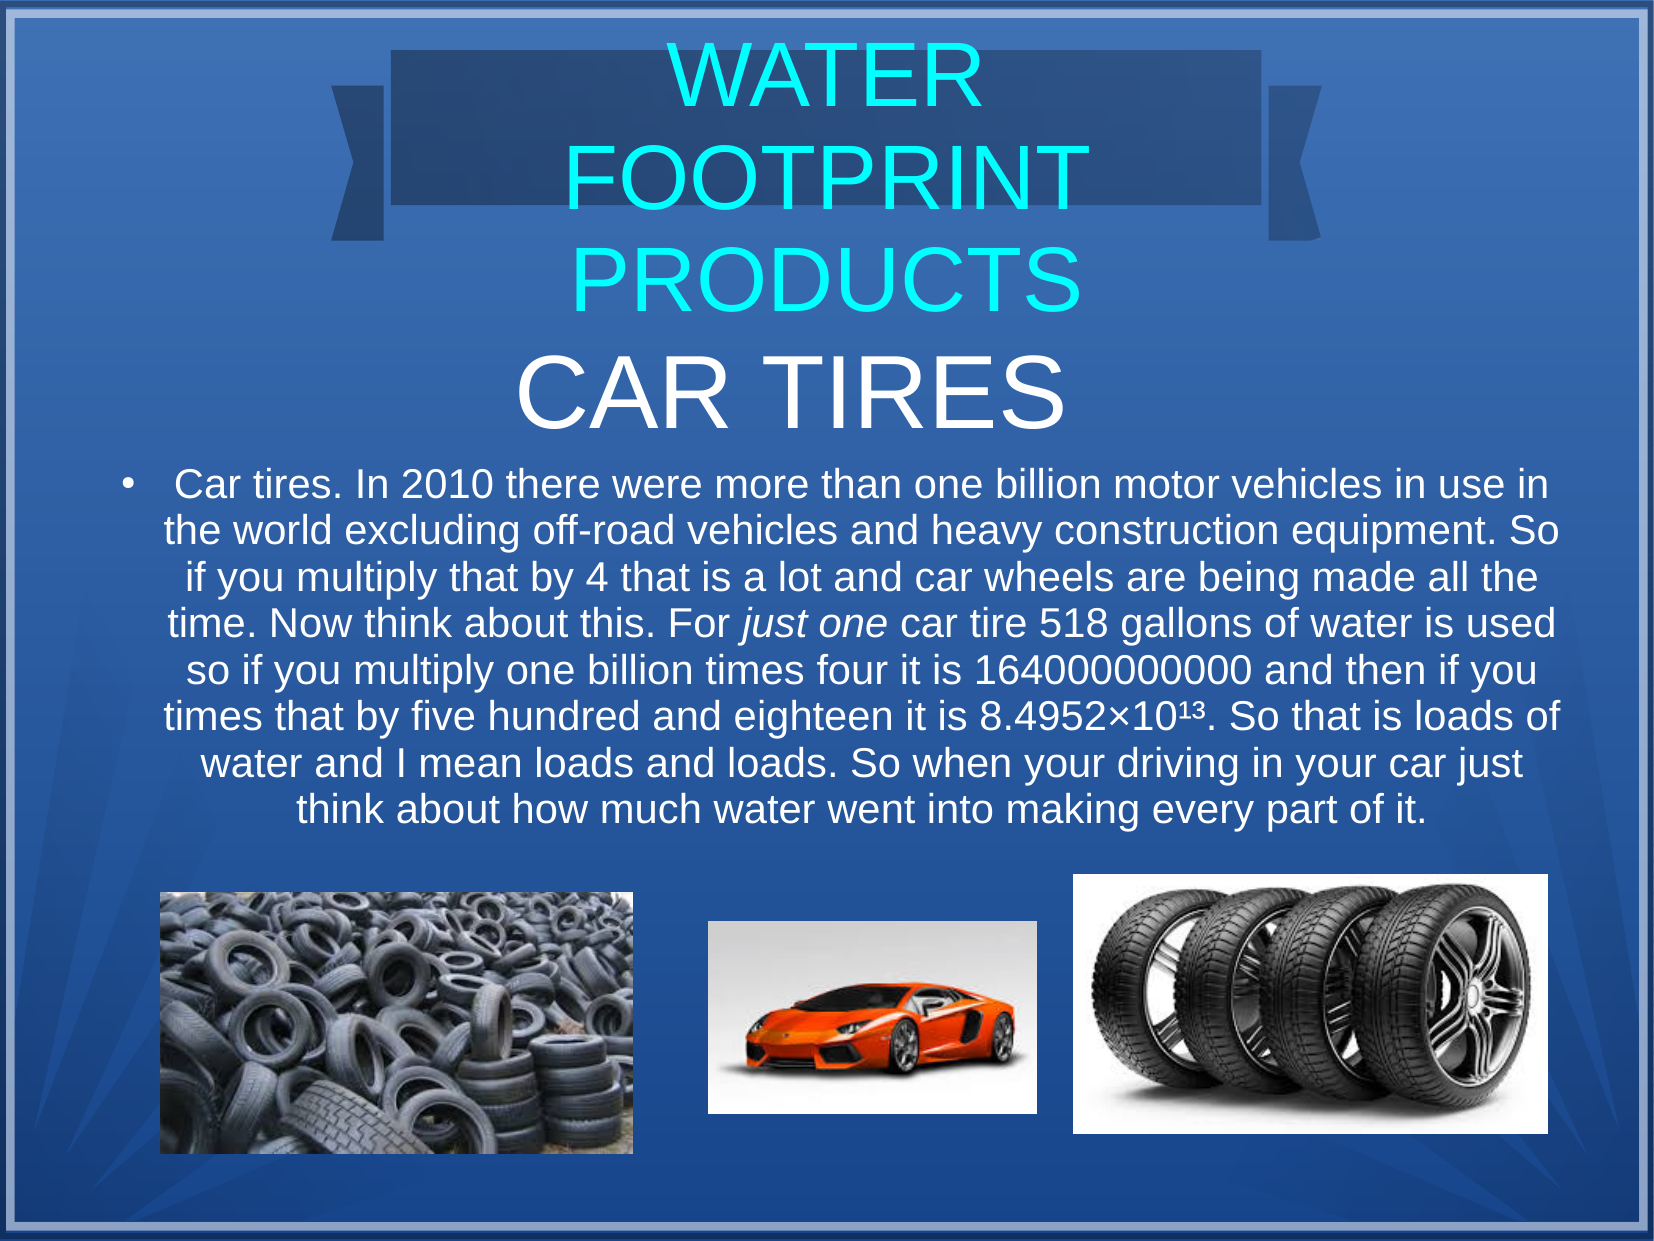

# WATER FOOTPRINT PRODUCTS
CAR TIRES
Car tires. In 2010 there were more than one billion motor vehicles in use in the world excluding off-road vehicles and heavy construction equipment. So if you multiply that by 4 that is a lot and car wheels are being made all the time. Now think about this. For just one car tire 518 gallons of water is used so if you multiply one billion times four it is 164000000000 and then if you times that by five hundred and eighteen it is 8.4952×10¹³. So that is loads of water and I mean loads and loads. So when your driving in your car just think about how much water went into making every part of it.